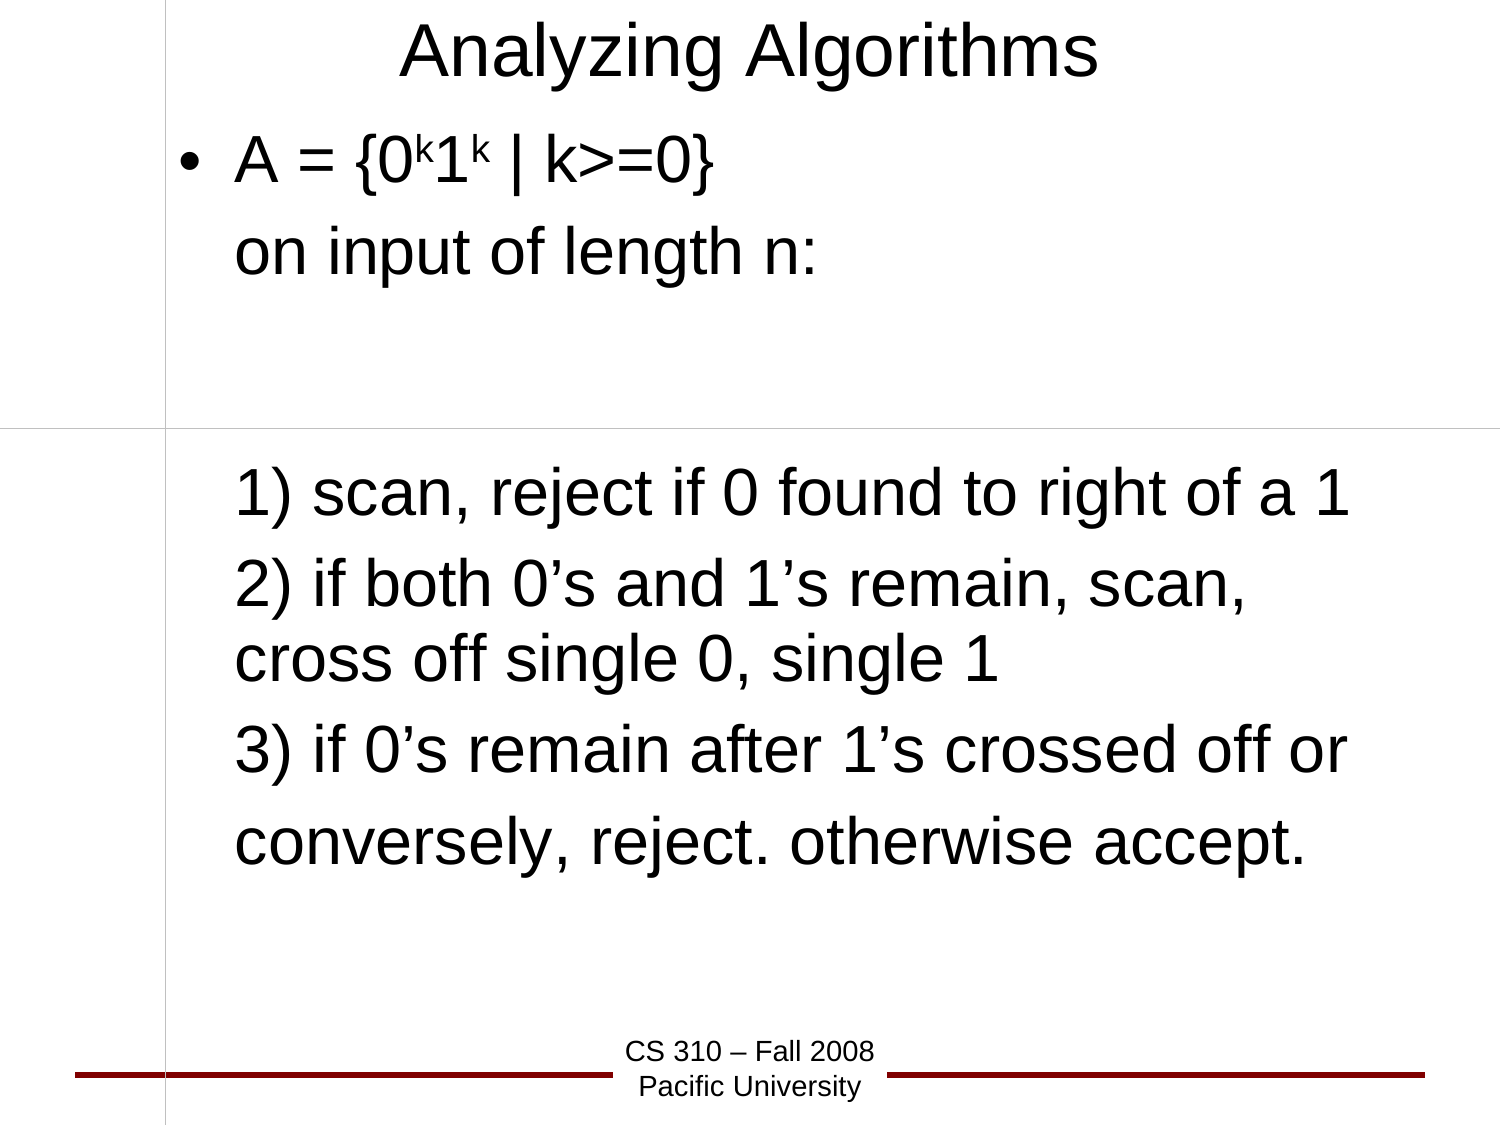

# Analyzing Algorithms
A = {0k1k | k>=0}
	on input of length n:
	1) scan, reject if 0 found to right of a 1
	2) if both 0’s and 1’s remain, scan, cross off single 0, single 1
 	3) if 0’s remain after 1’s crossed off or
	conversely, reject. otherwise accept.